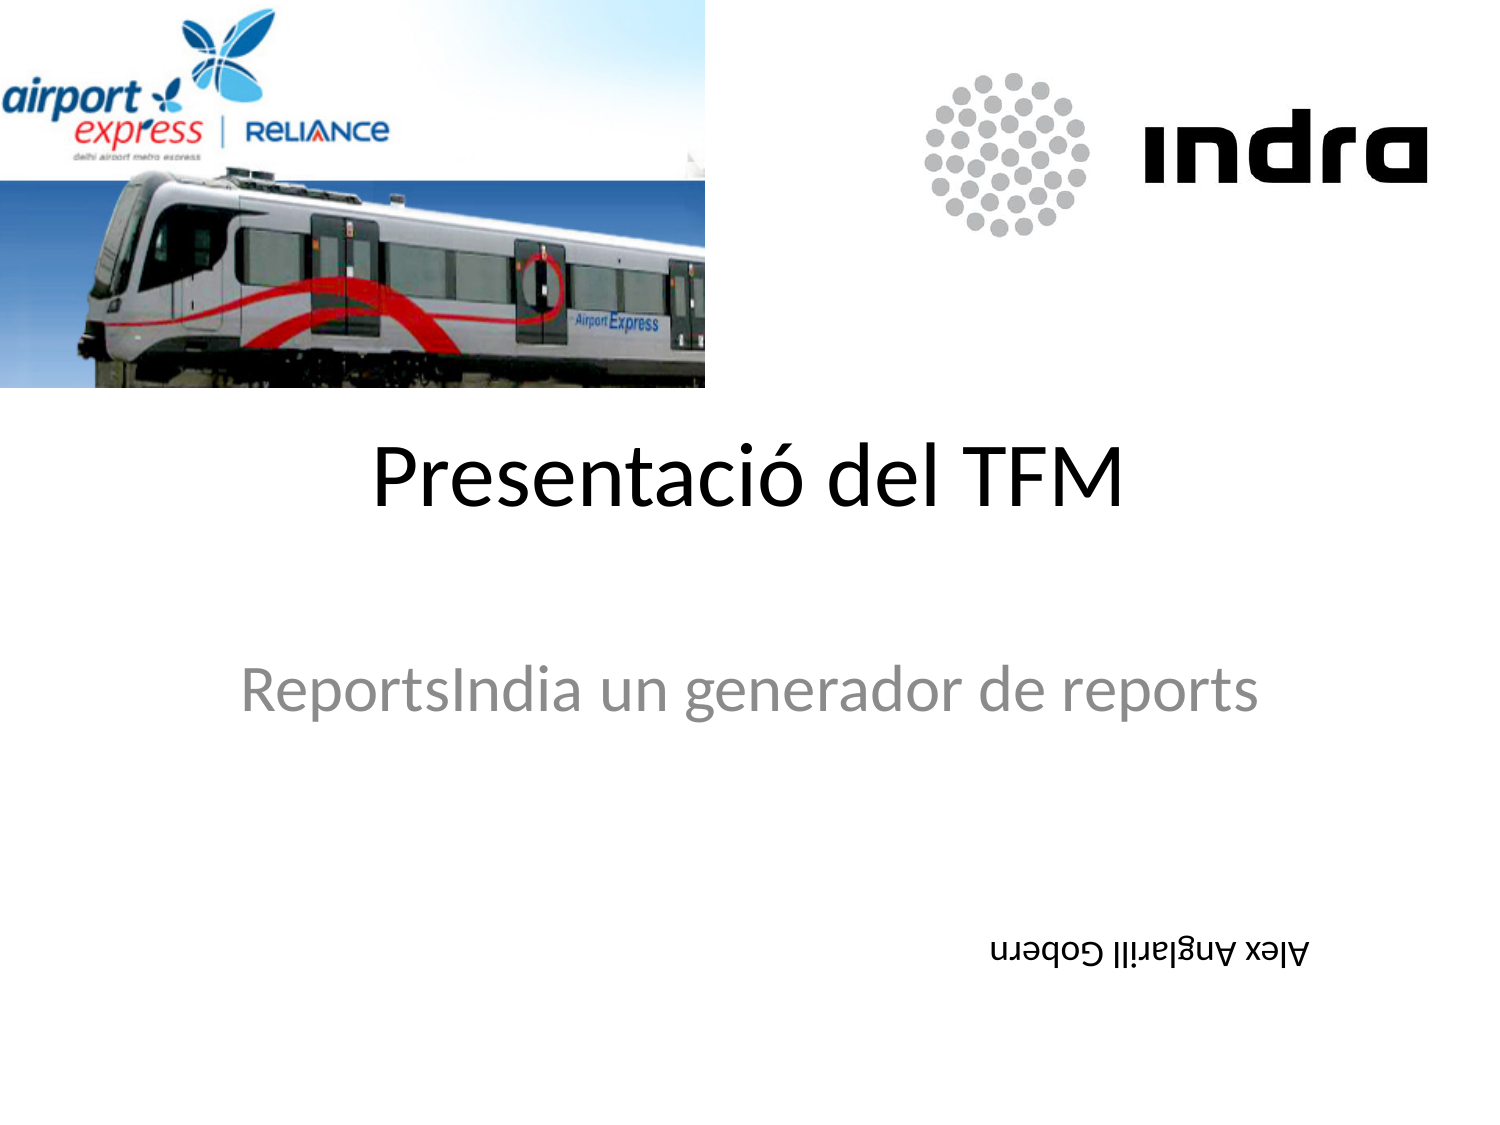

# Presentació del TFM
ReportsIndia un generador de reports
Alex Anglarill Gobern